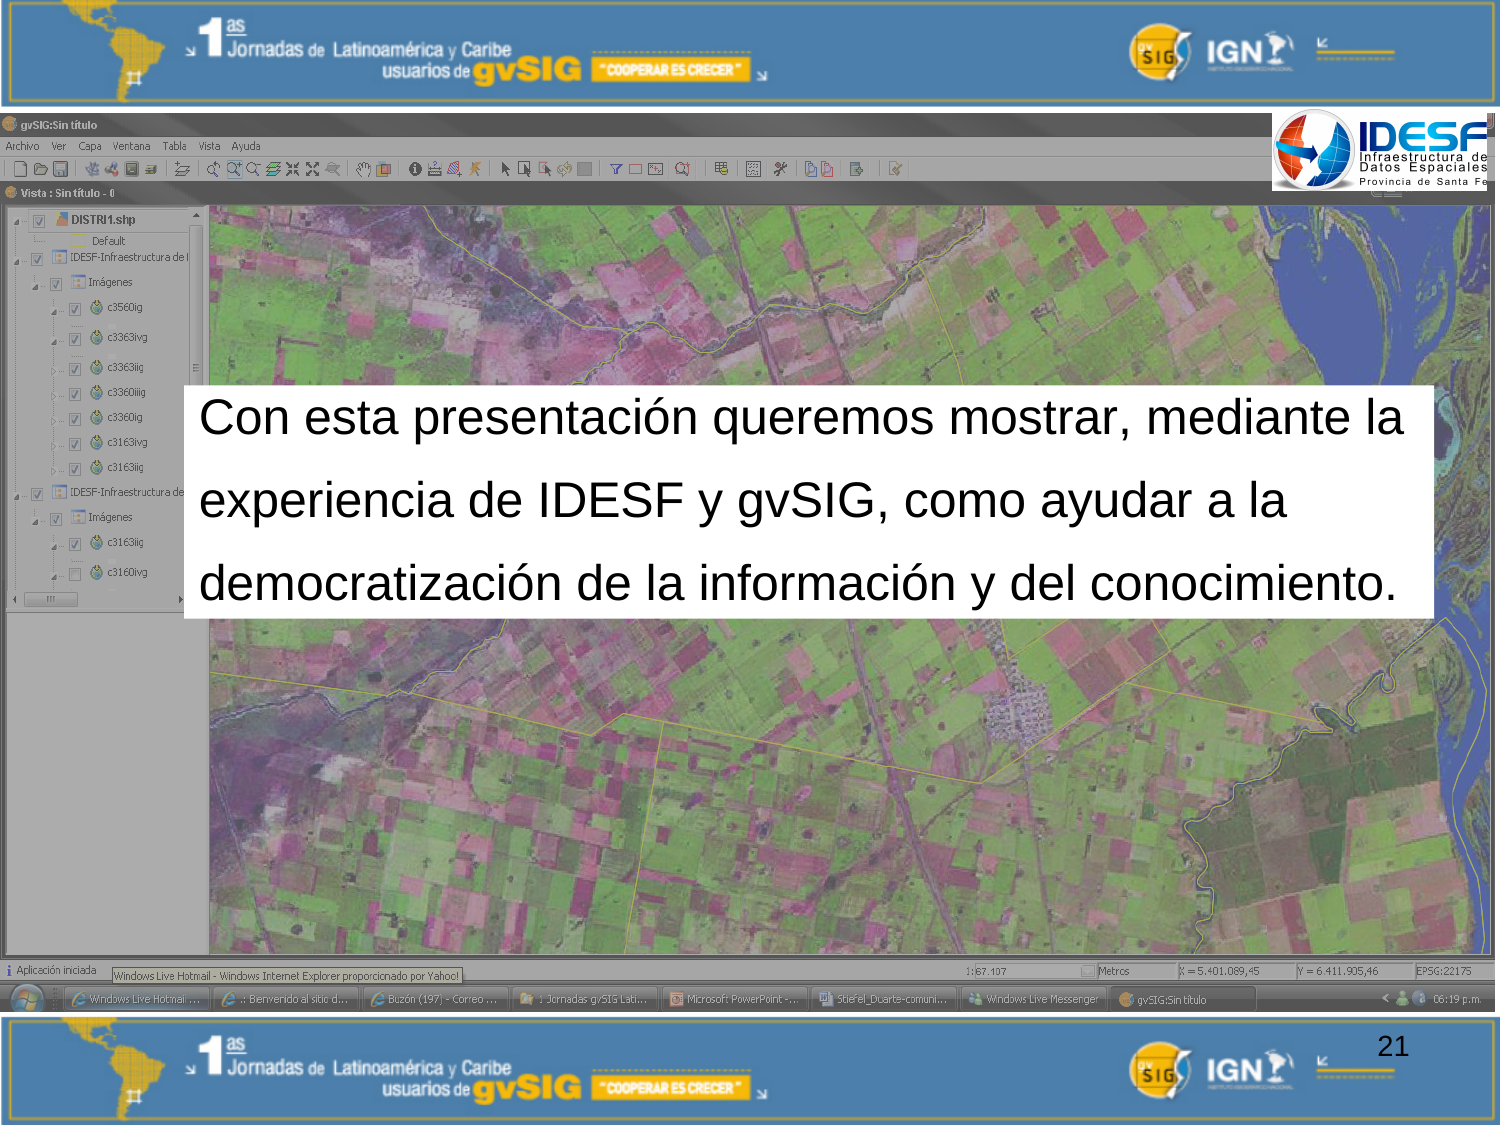

Con esta presentación queremos mostrar, mediante la
experiencia de IDESF y gvSIG, como ayudar a la
democratización de la información y del conocimiento.
21